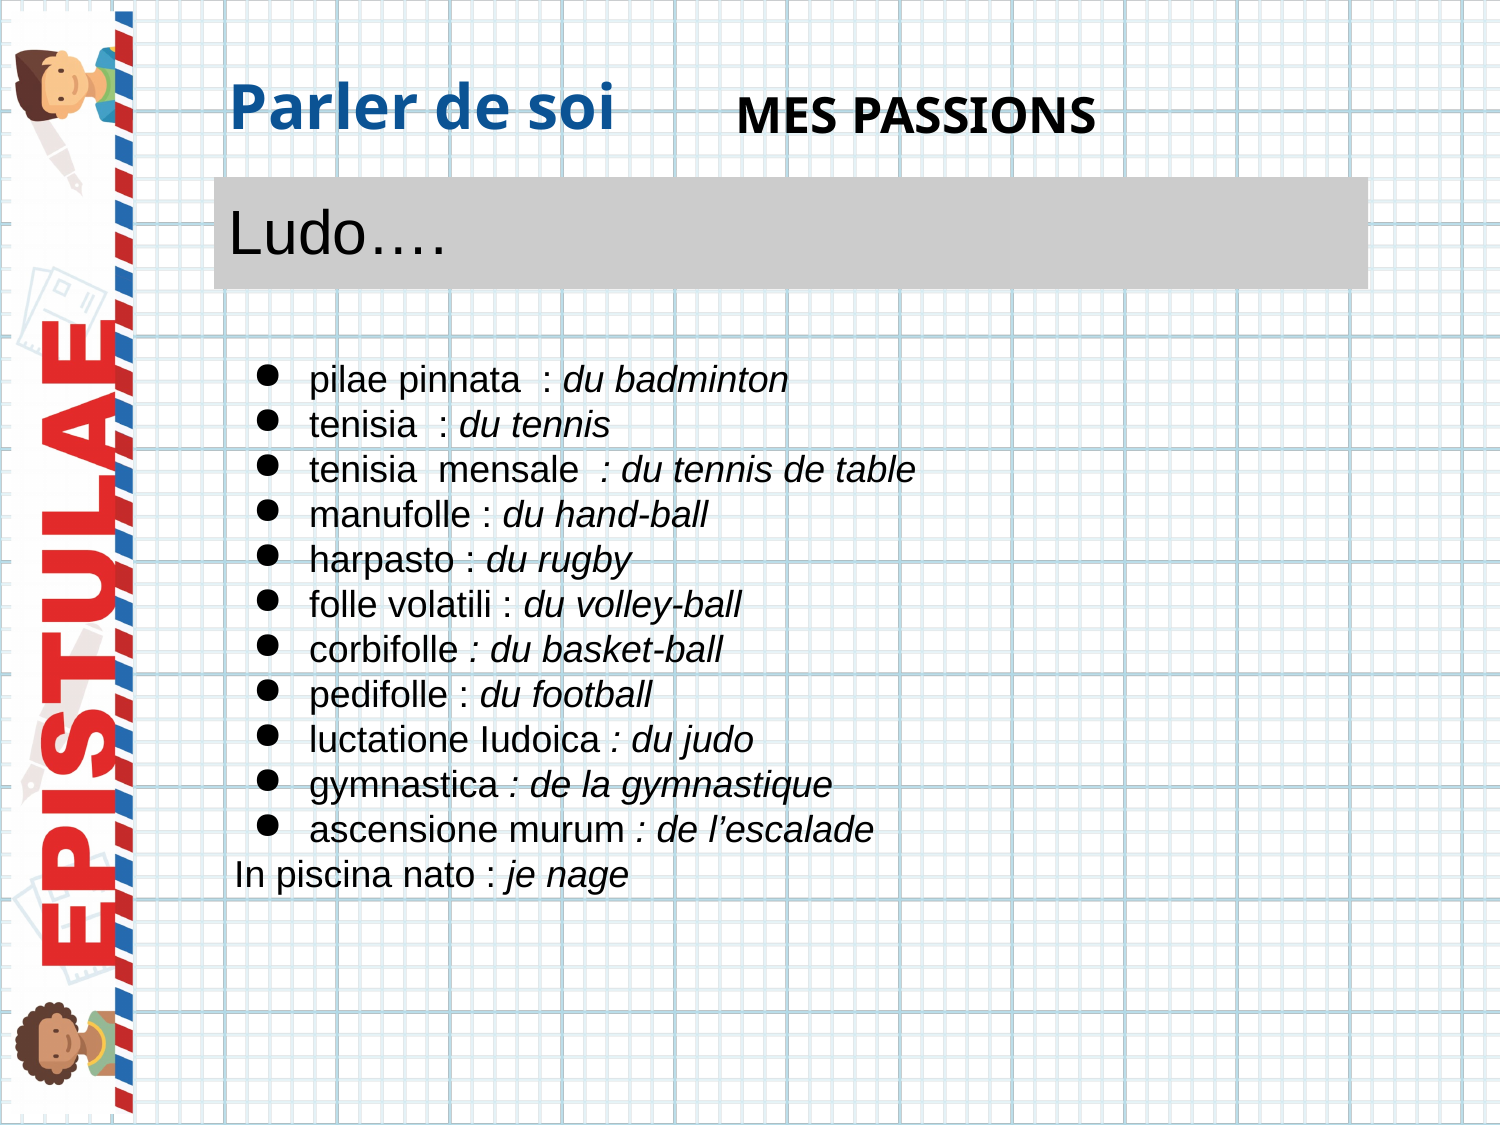

Parler de soi
MES PASSIONS
Ludo….
pilae pinnata : du badminton
tenisia : du tennis
tenisia mensale : du tennis de table
manufolle : du hand-ball
harpasto : du rugby
folle volatili : du volley-ball
corbifolle : du basket-ball
pedifolle : du football
luctatione Iudoica : du judo
gymnastica : de la gymnastique
ascensione murum : de l’escalade
In piscina nato : je nage